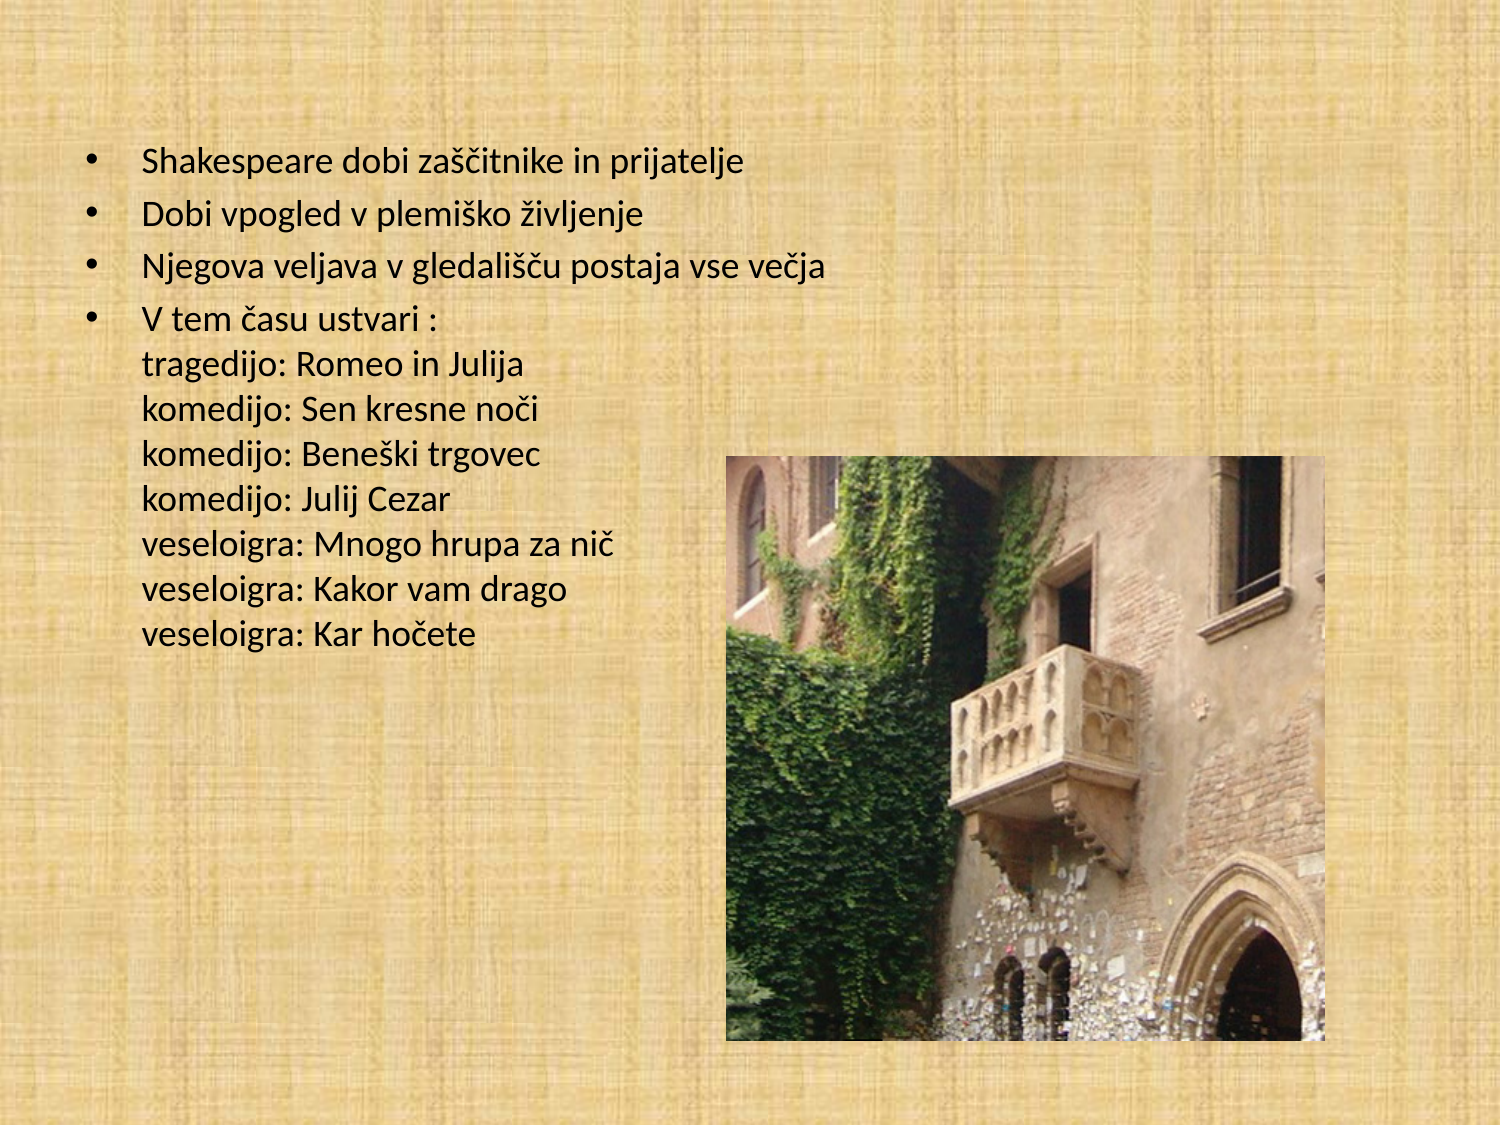

# Shakespeare dobi zaščitnike in prijatelje
Dobi vpogled v plemiško življenje
Njegova veljava v gledališču postaja vse večja
V tem času ustvari :
tragedijo: Romeo in Julija
komedijo: Sen kresne noči
komedijo: Beneški trgovec
komedijo: Julij Cezar
veseloigra: Mnogo hrupa za nič
veseloigra: Kakor vam drago
veseloigra: Kar hočete